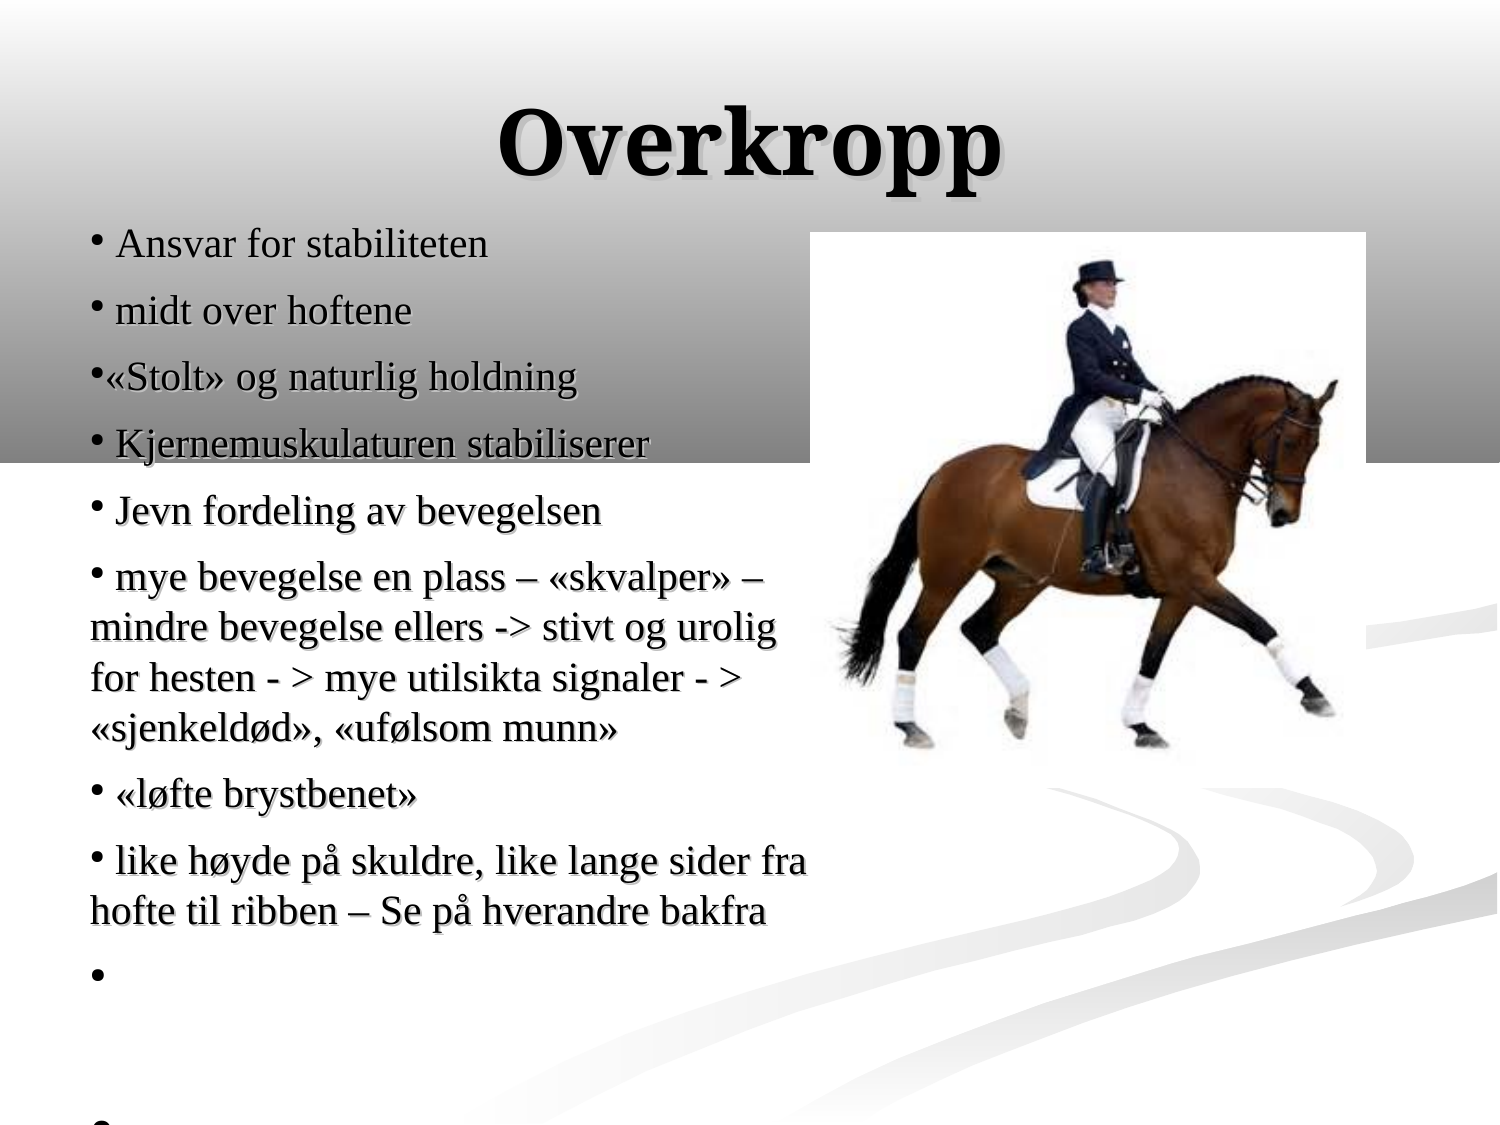

# Overkropp
 Ansvar for stabiliteten
 midt over hoftene
«Stolt» og naturlig holdning
 Kjernemuskulaturen stabiliserer
 Jevn fordeling av bevegelsen
 mye bevegelse en plass – «skvalper» – mindre bevegelse ellers -> stivt og urolig for hesten - > mye utilsikta signaler - > «sjenkeldød», «ufølsom munn»
 «løfte brystbenet»
 like høyde på skuldre, like lange sider fra hofte til ribben – Se på hverandre bakfra